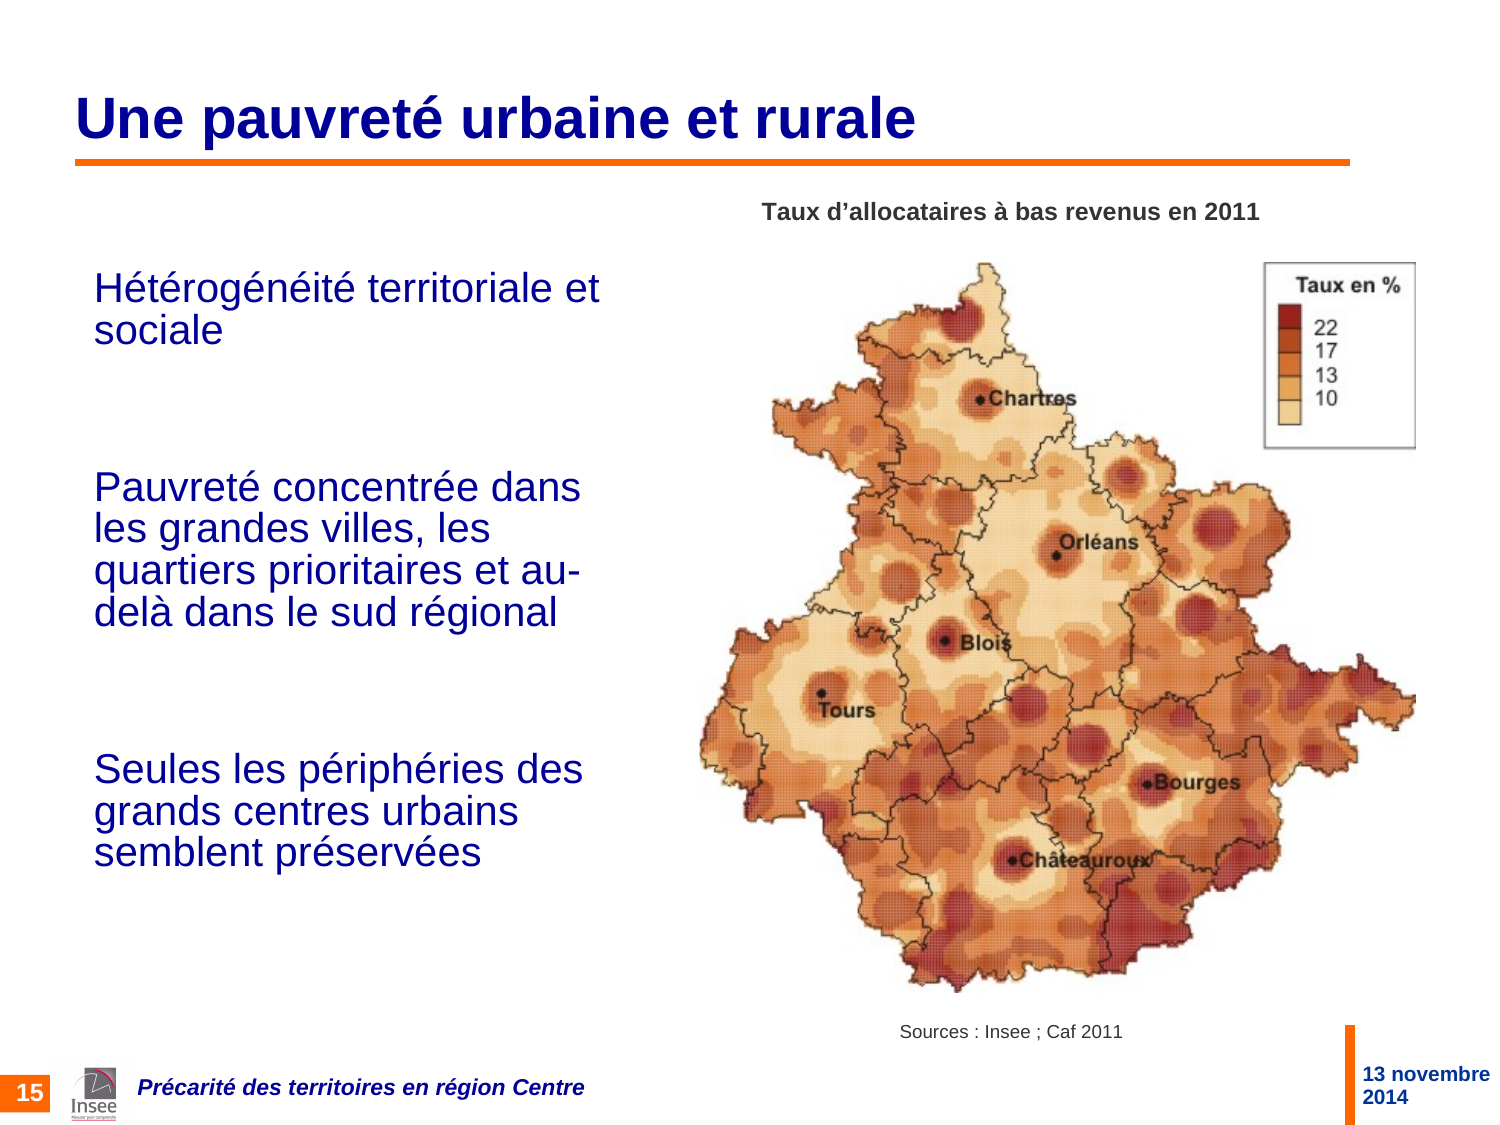

# Une pauvreté urbaine et rurale
Taux d’allocataires à bas revenus en 2011
Hétérogénéité territoriale et sociale
Pauvreté concentrée dans les grandes villes, les quartiers prioritaires et au-delà dans le sud régional
Seules les périphéries des grands centres urbains semblent préservées
Sources : Insee ; Caf 2011
Date
15
Titre du diaporama